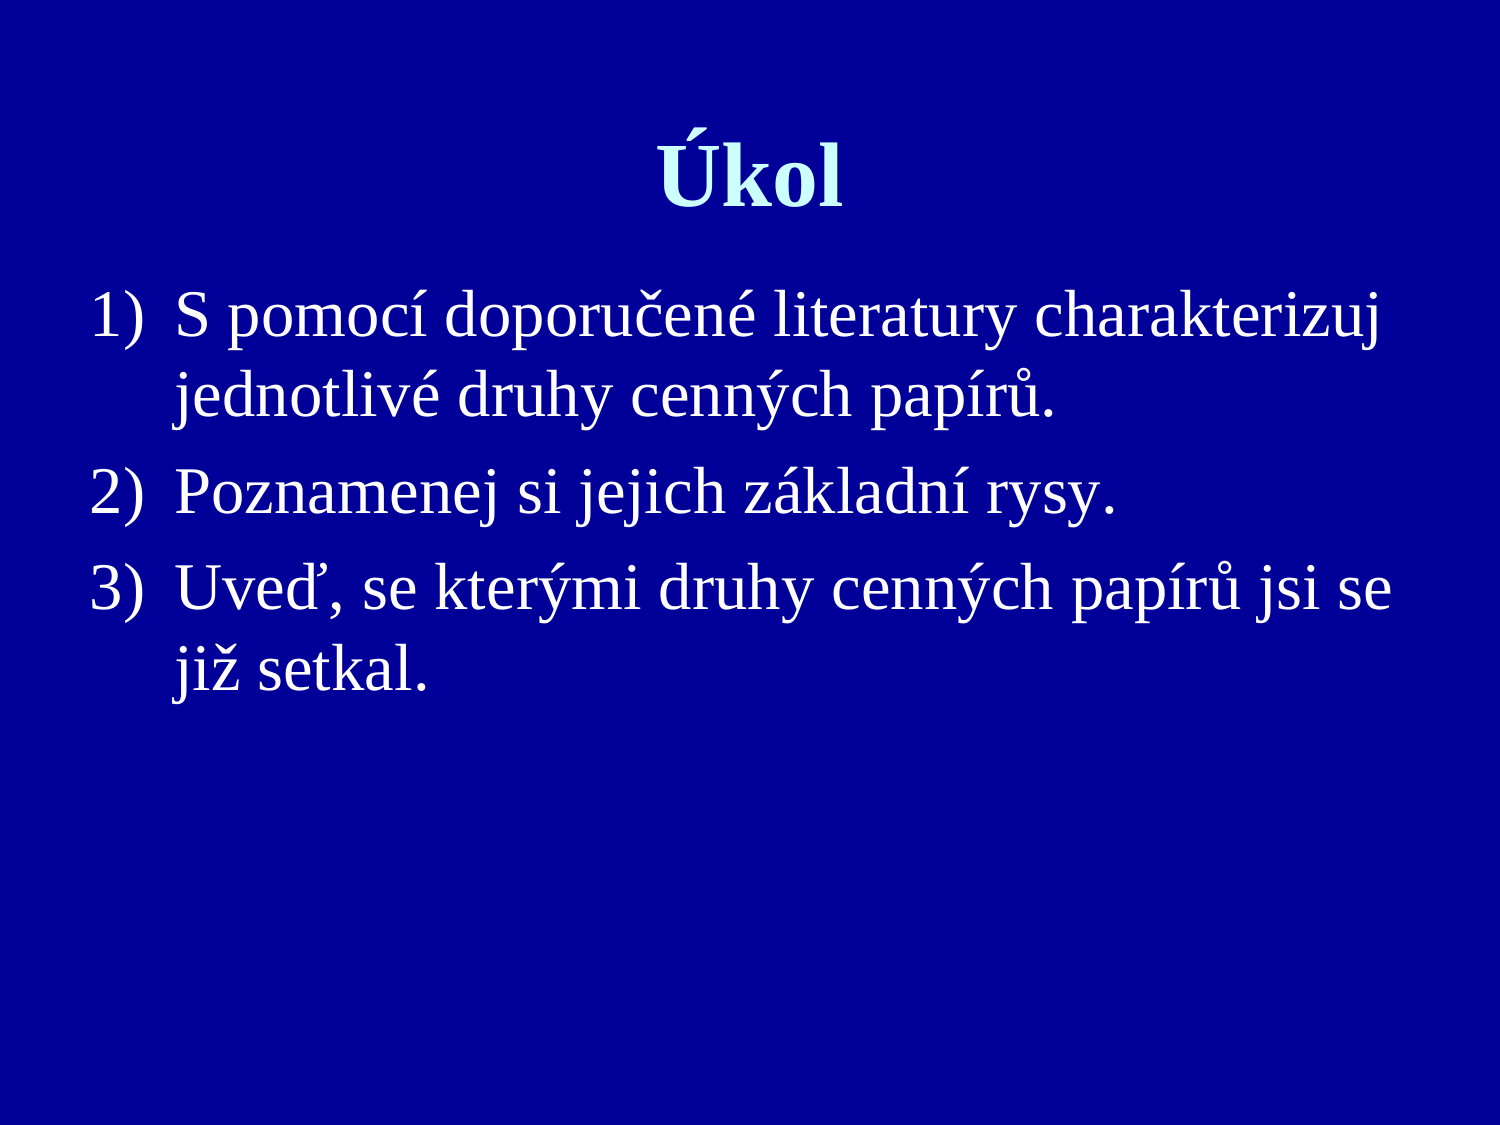

# Úkol
S pomocí doporučené literatury charakterizuj jednotlivé druhy cenných papírů.
Poznamenej si jejich základní rysy.
Uveď, se kterými druhy cenných papírů jsi se již setkal.